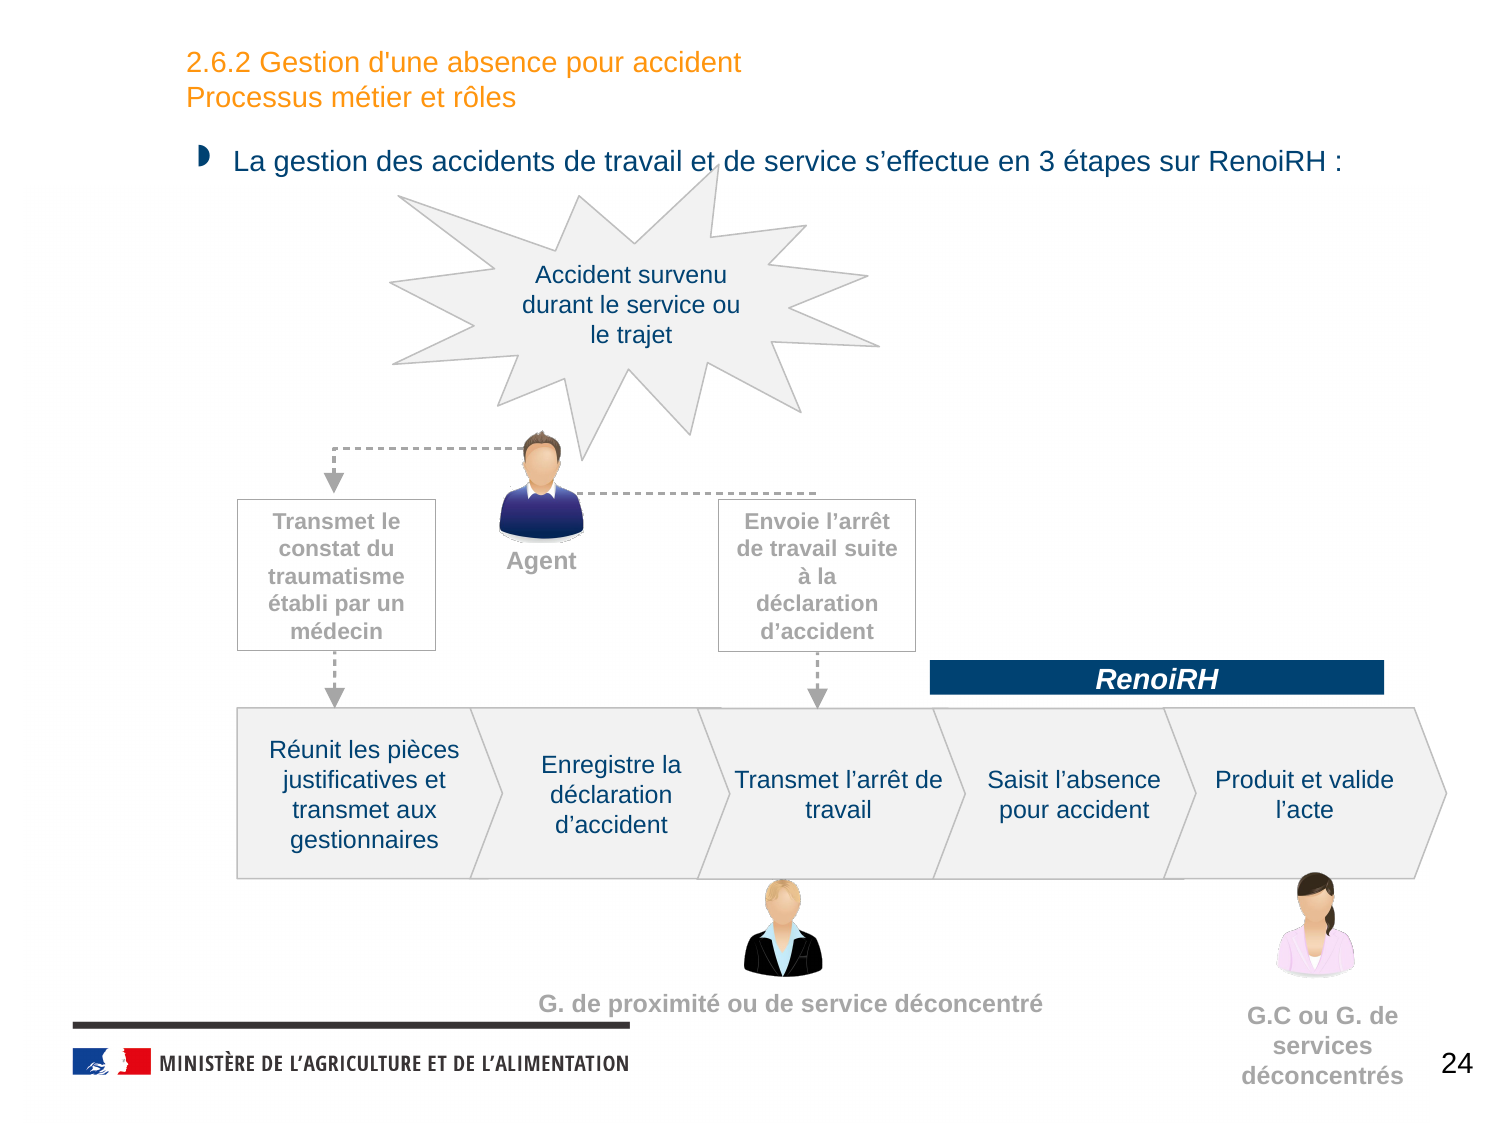

2.6.2 Gestion d'une absence pour accident
Processus métier et rôles
La gestion des accidents de travail et de service s’effectue en 3 étapes sur RenoiRH :
Accident survenu durant le service ou le trajet
Transmet le constat du traumatisme établi par un médecin
Envoie l’arrêt de travail suite à la déclaration d’accident
Agent
RenoiRH
Réunit les pièces justificatives et transmet aux gestionnaires
Enregistre la déclaration d’accident
Produit et valide l’acte
Transmet l’arrêt de travail
Saisit l’absence pour accident
G. de proximité ou de service déconcentré
G.C ou G. de services déconcentrés